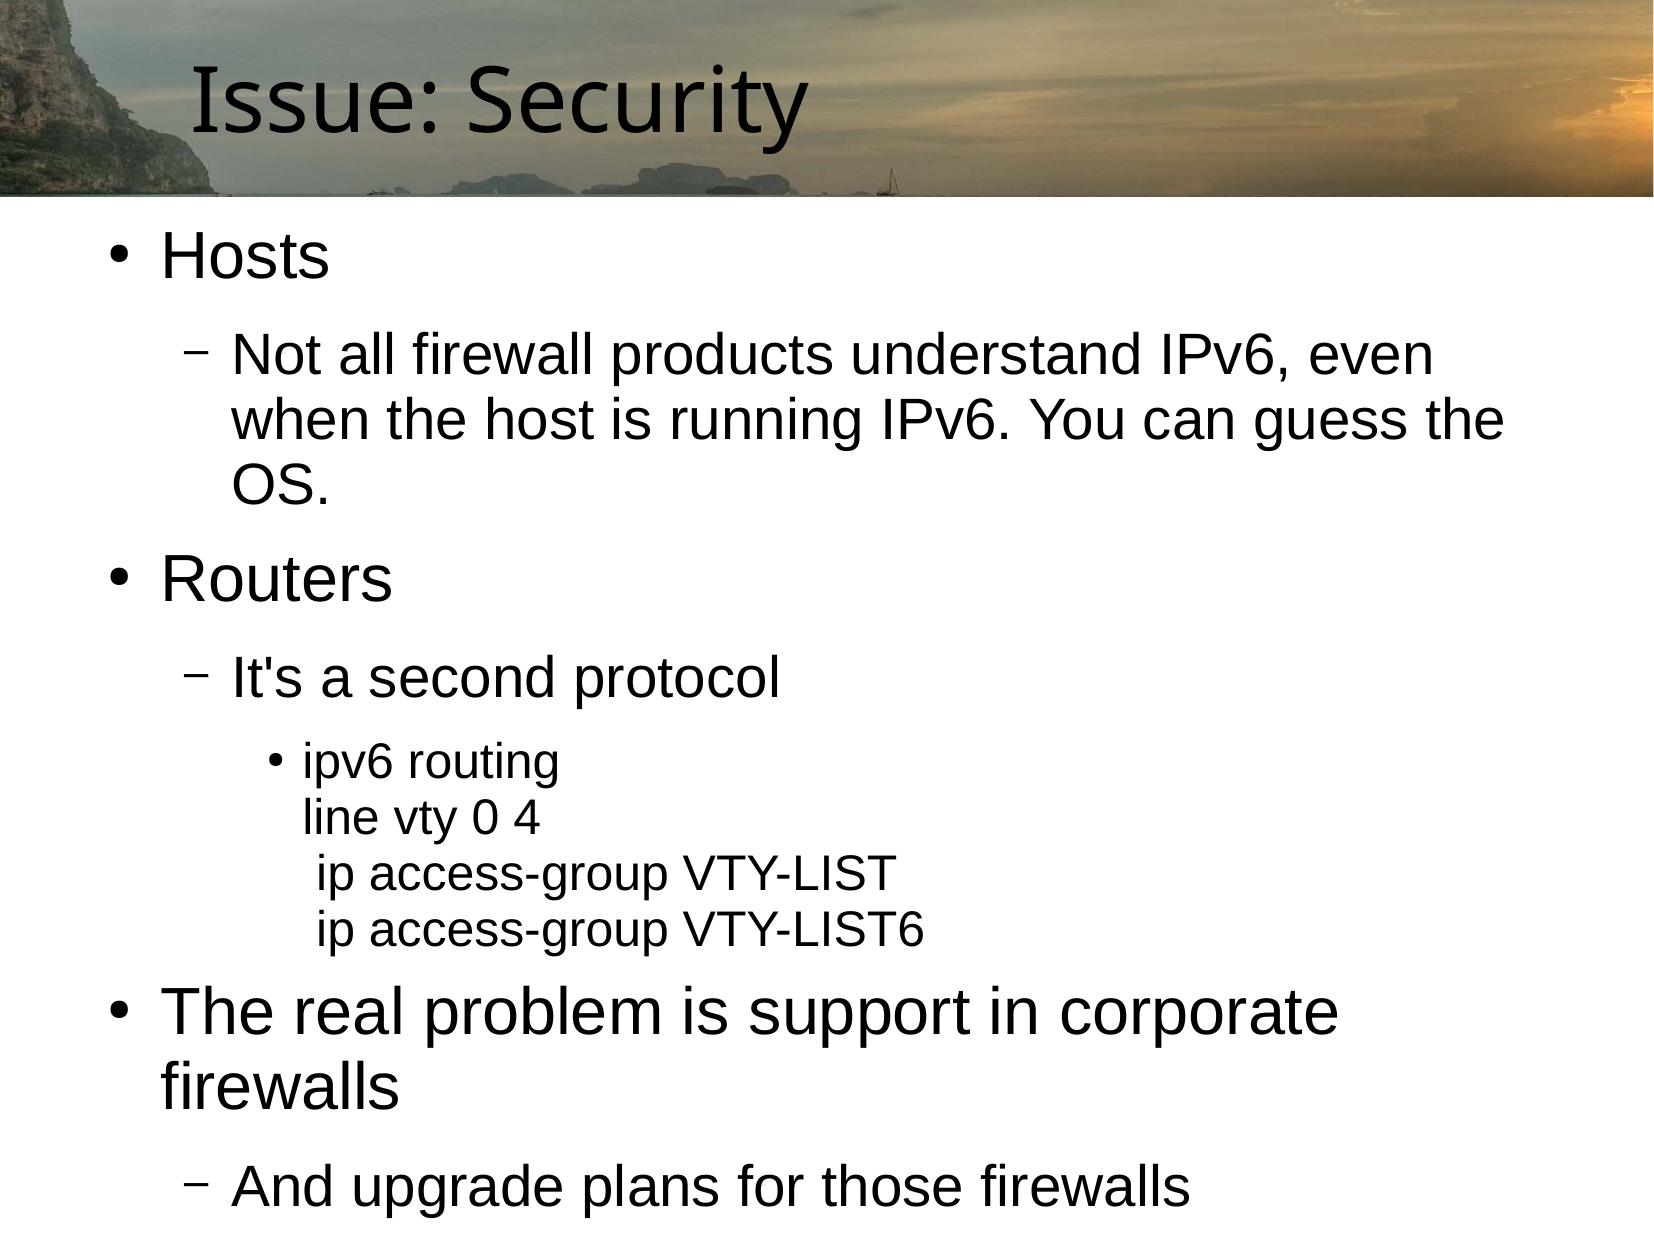

# Issue: Security
Hosts
Not all firewall products understand IPv6, even when the host is running IPv6. You can guess the OS.
Routers
It's a second protocol
ipv6 routing
line vty 0 4
 ip access-group VTY-LIST
 ip access-group VTY-LIST6
The real problem is support in corporate firewalls
And upgrade plans for those firewalls